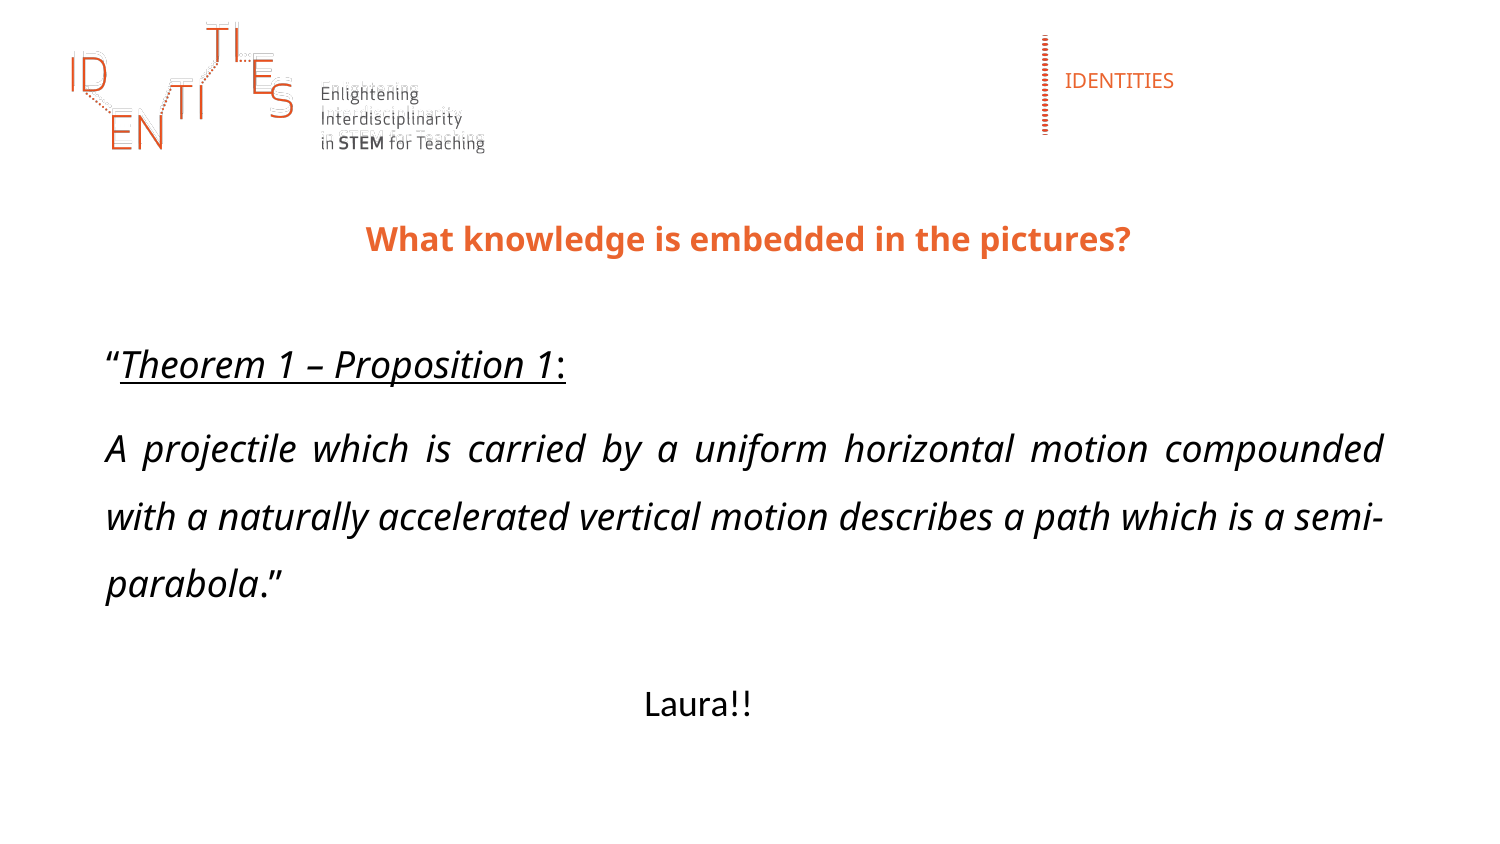

IDENTITIES
What knowledge is embedded in the pictures?
“Theorem 1 – Proposition 1:
A projectile which is carried by a uniform horizontal motion compounded with a naturally accelerated vertical motion describes a path which is a semi-parabola.”
Laura!!